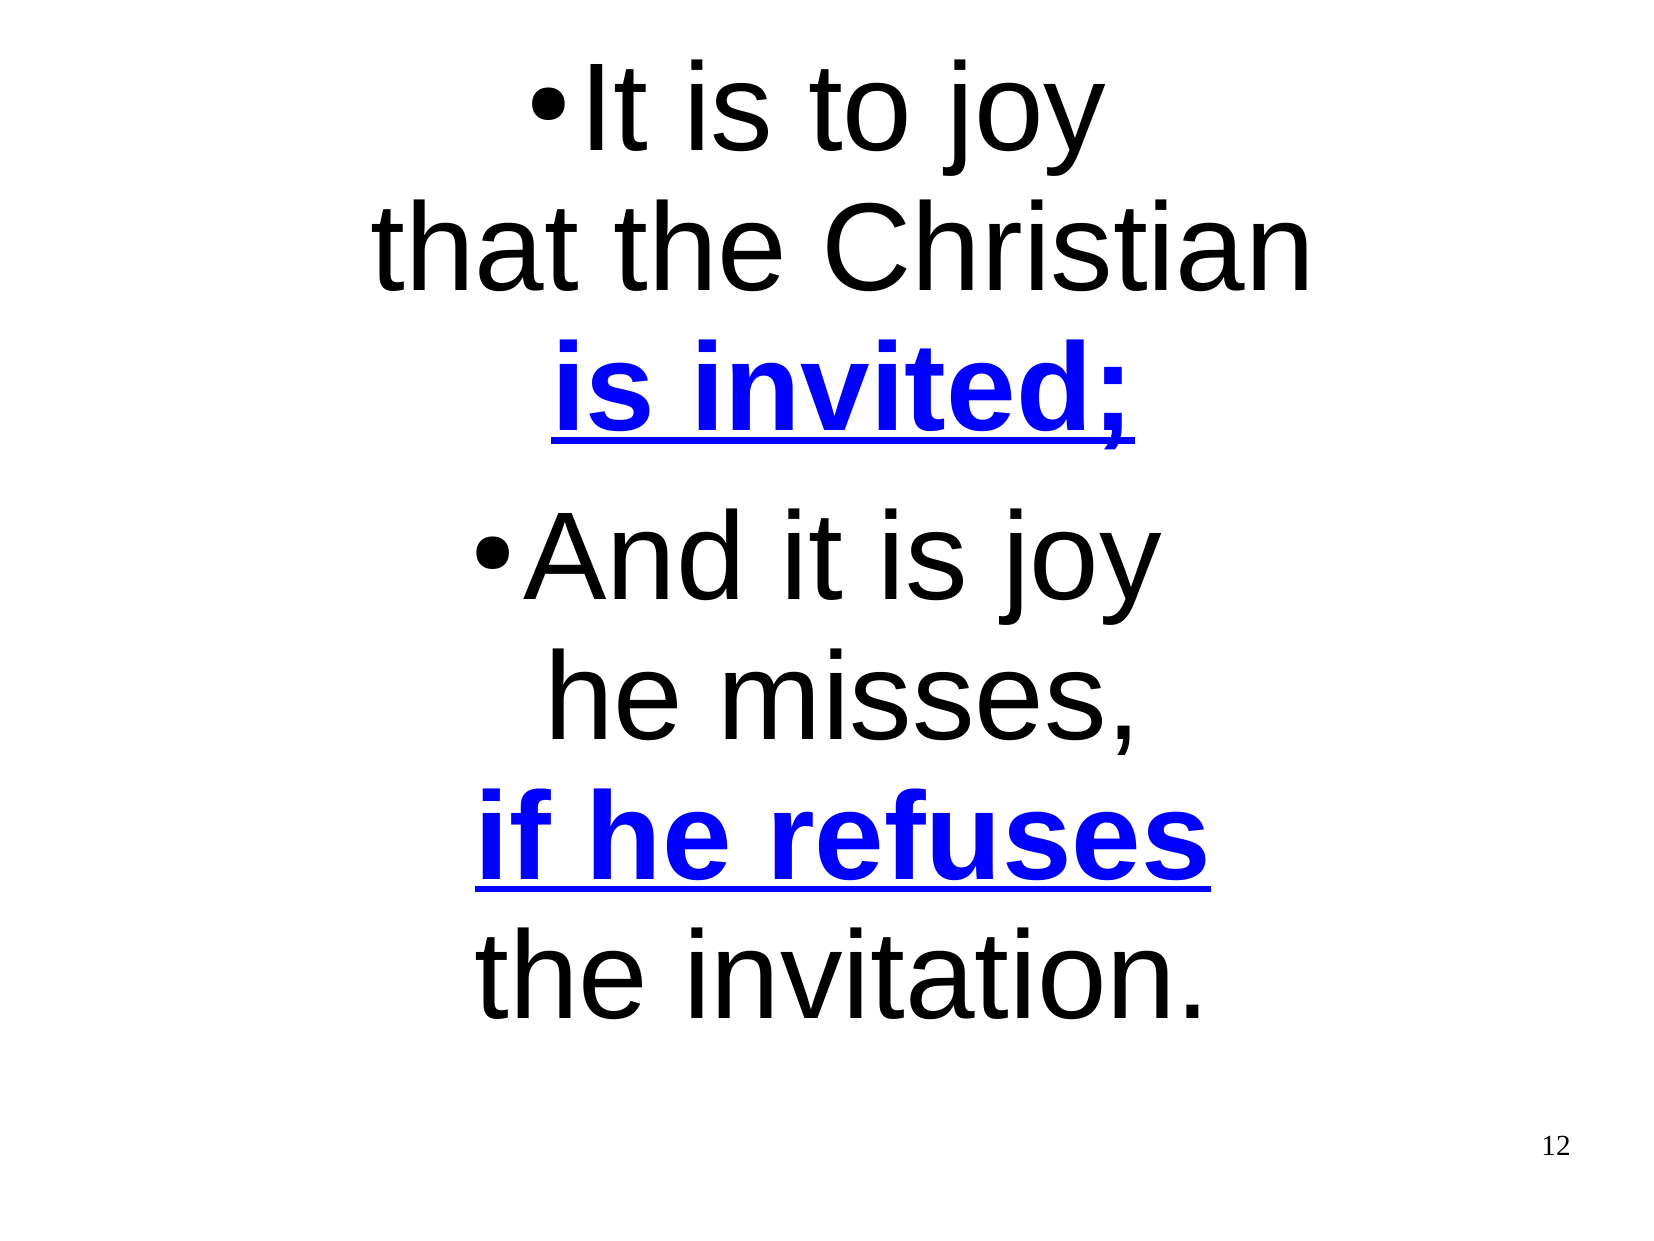

# It is to joy that the Christian is invited;
And it is joy
he misses,
if he refuses
the invitation.
12